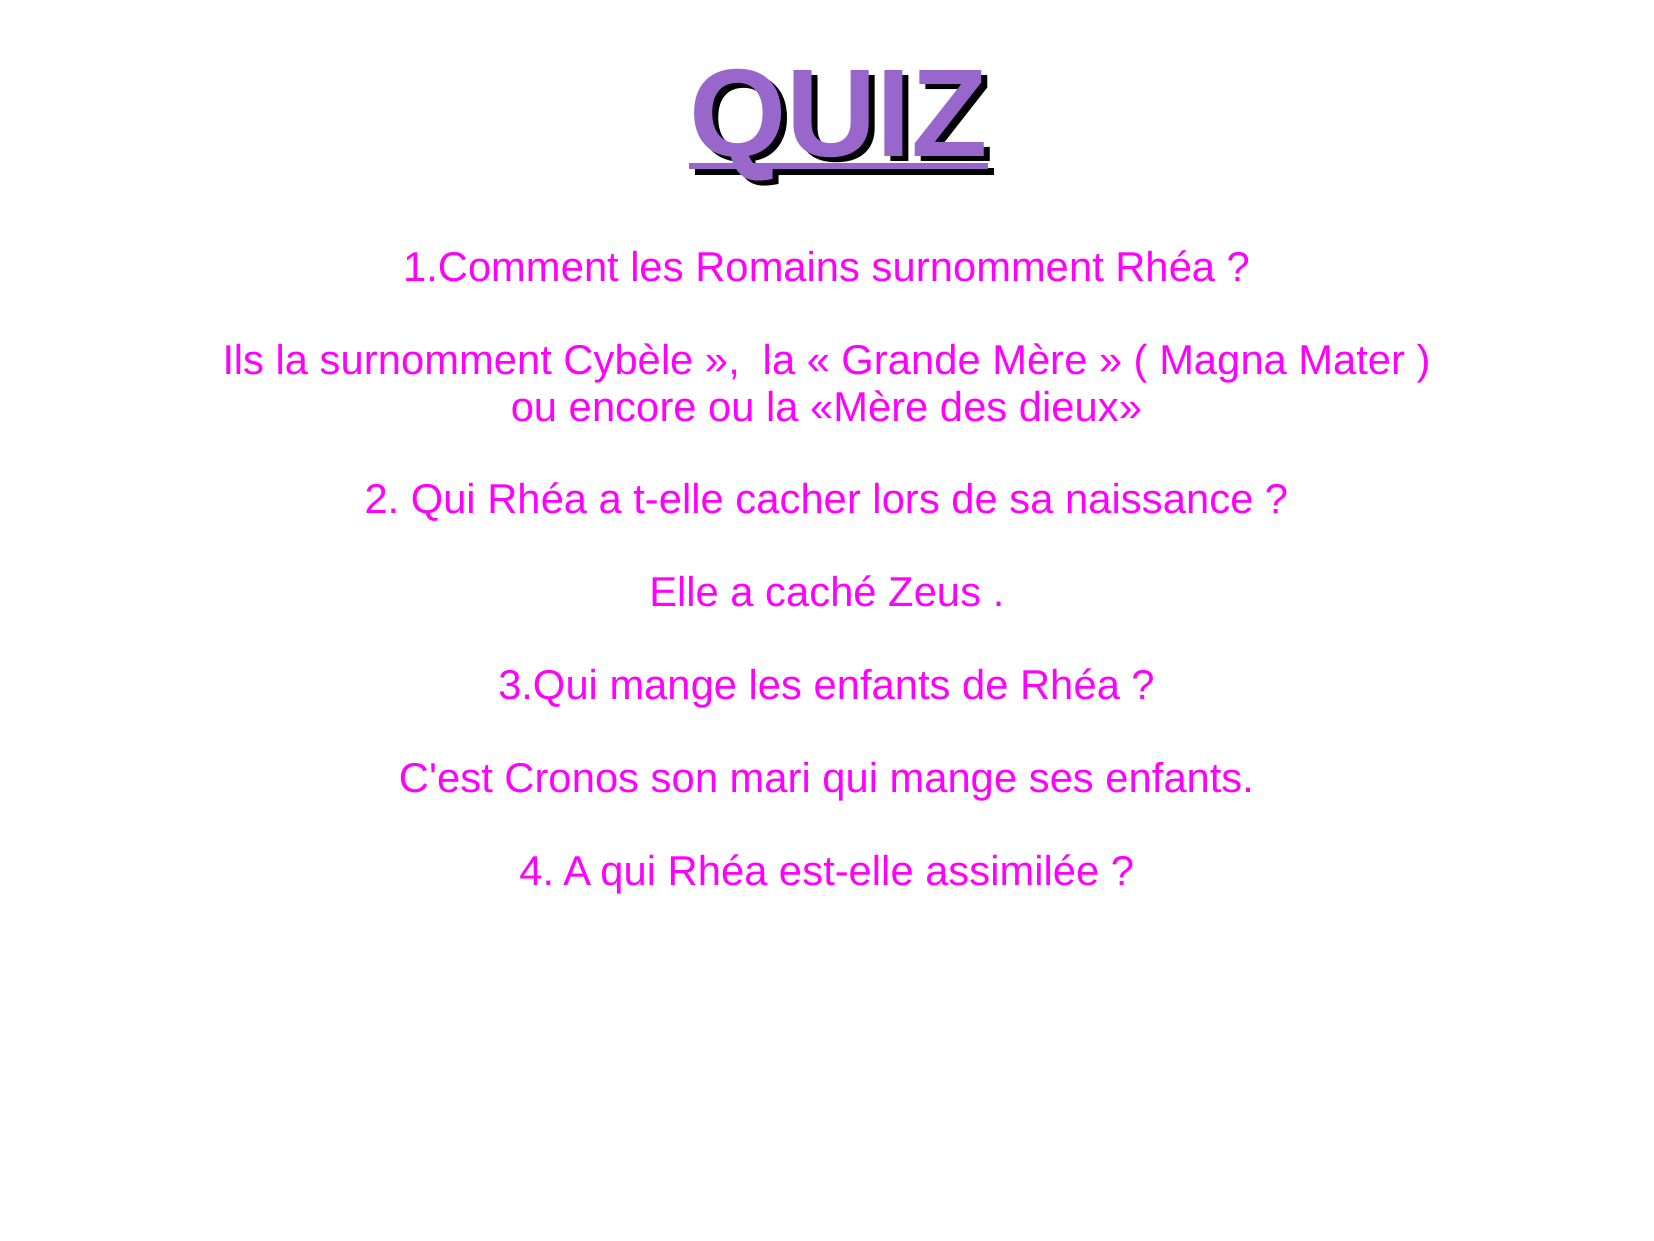

QUIZ
1.Comment les Romains surnomment Rhéa ?
Ils la surnomment Cybèle », la « Grande Mère » ( Magna Mater )
ou encore ou la «Mère des dieux»
2. Qui Rhéa a t-elle cacher lors de sa naissance ?
Elle a caché Zeus .
3.Qui mange les enfants de Rhéa ?
C'est Cronos son mari qui mange ses enfants.
4. A qui Rhéa est-elle assimilée ?